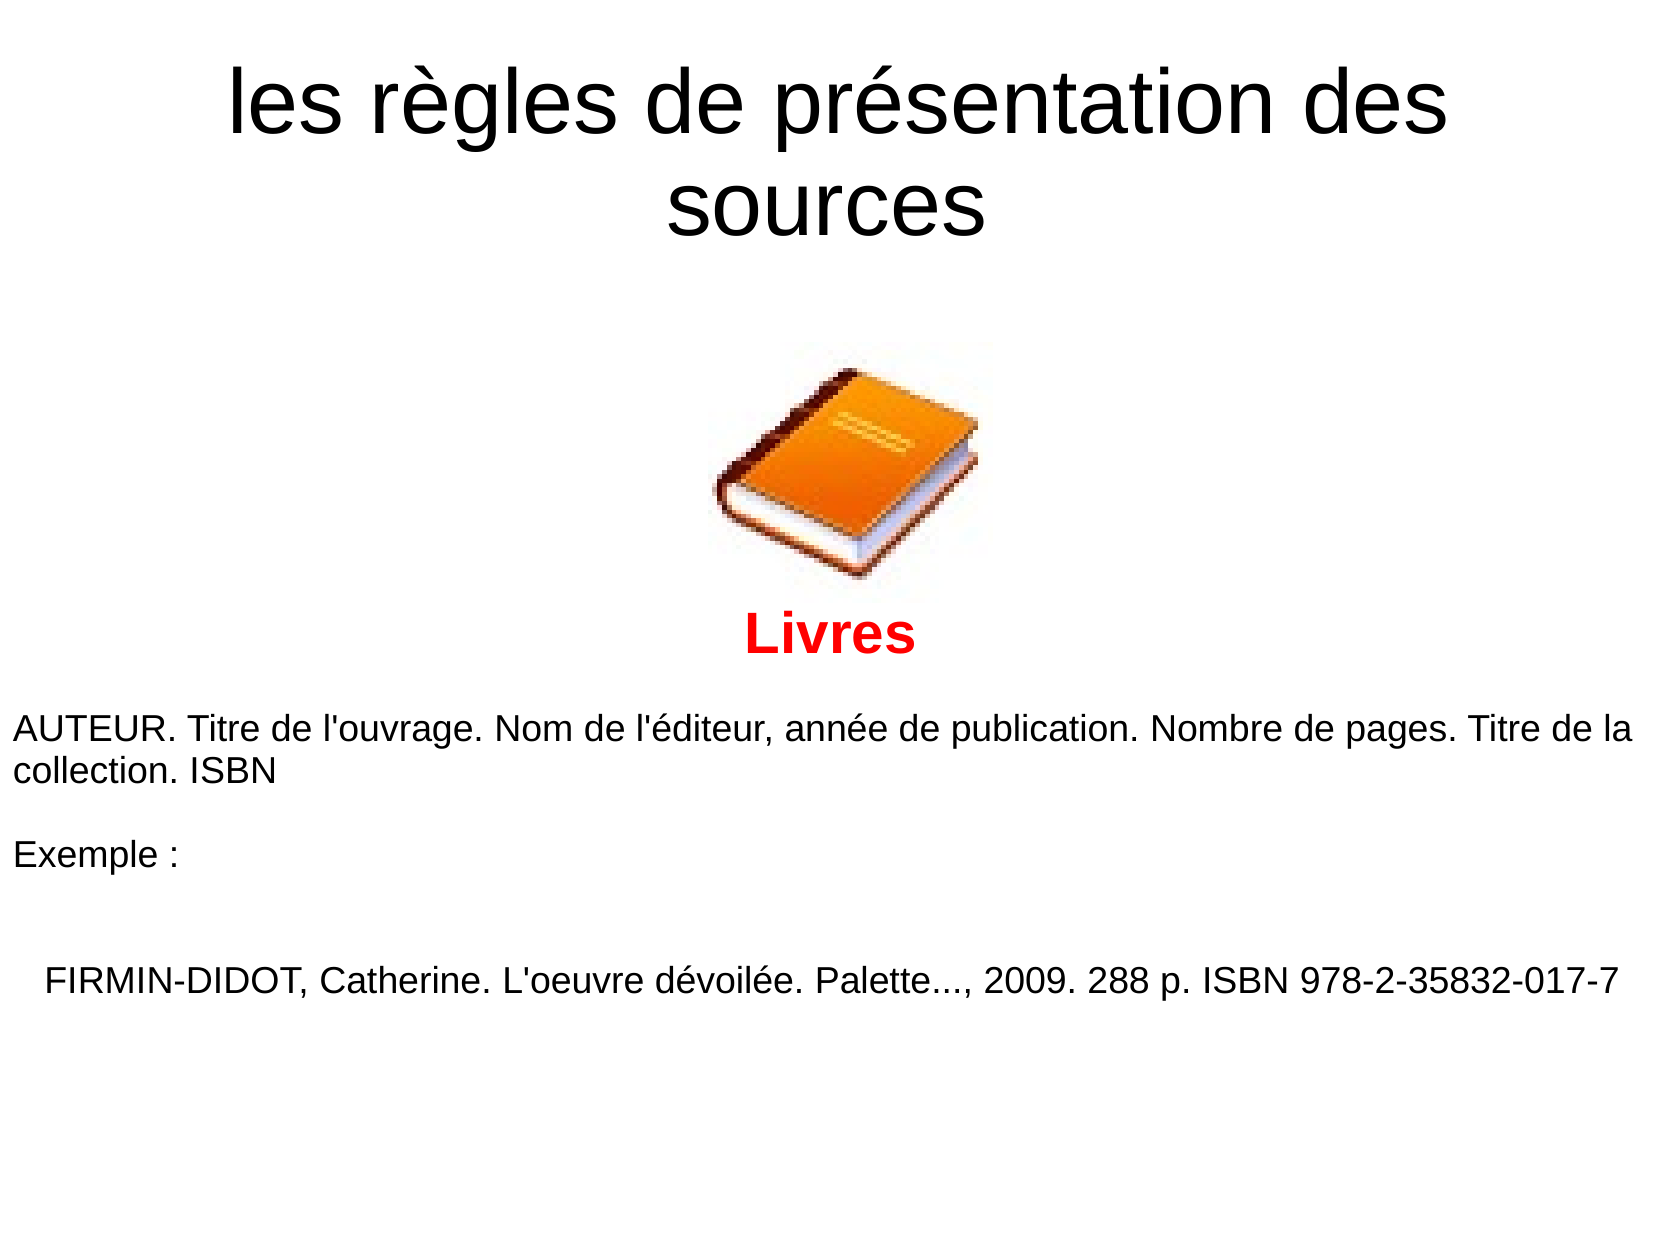

# les règles de présentation des sources
 Livres
AUTEUR. Titre de l'ouvrage. Nom de l'éditeur, année de publication. Nombre de pages. Titre de la collection. ISBN
Exemple :
 FIRMIN-DIDOT, Catherine. L'oeuvre dévoilée. Palette..., 2009. 288 p. ISBN 978-2-35832-017-7